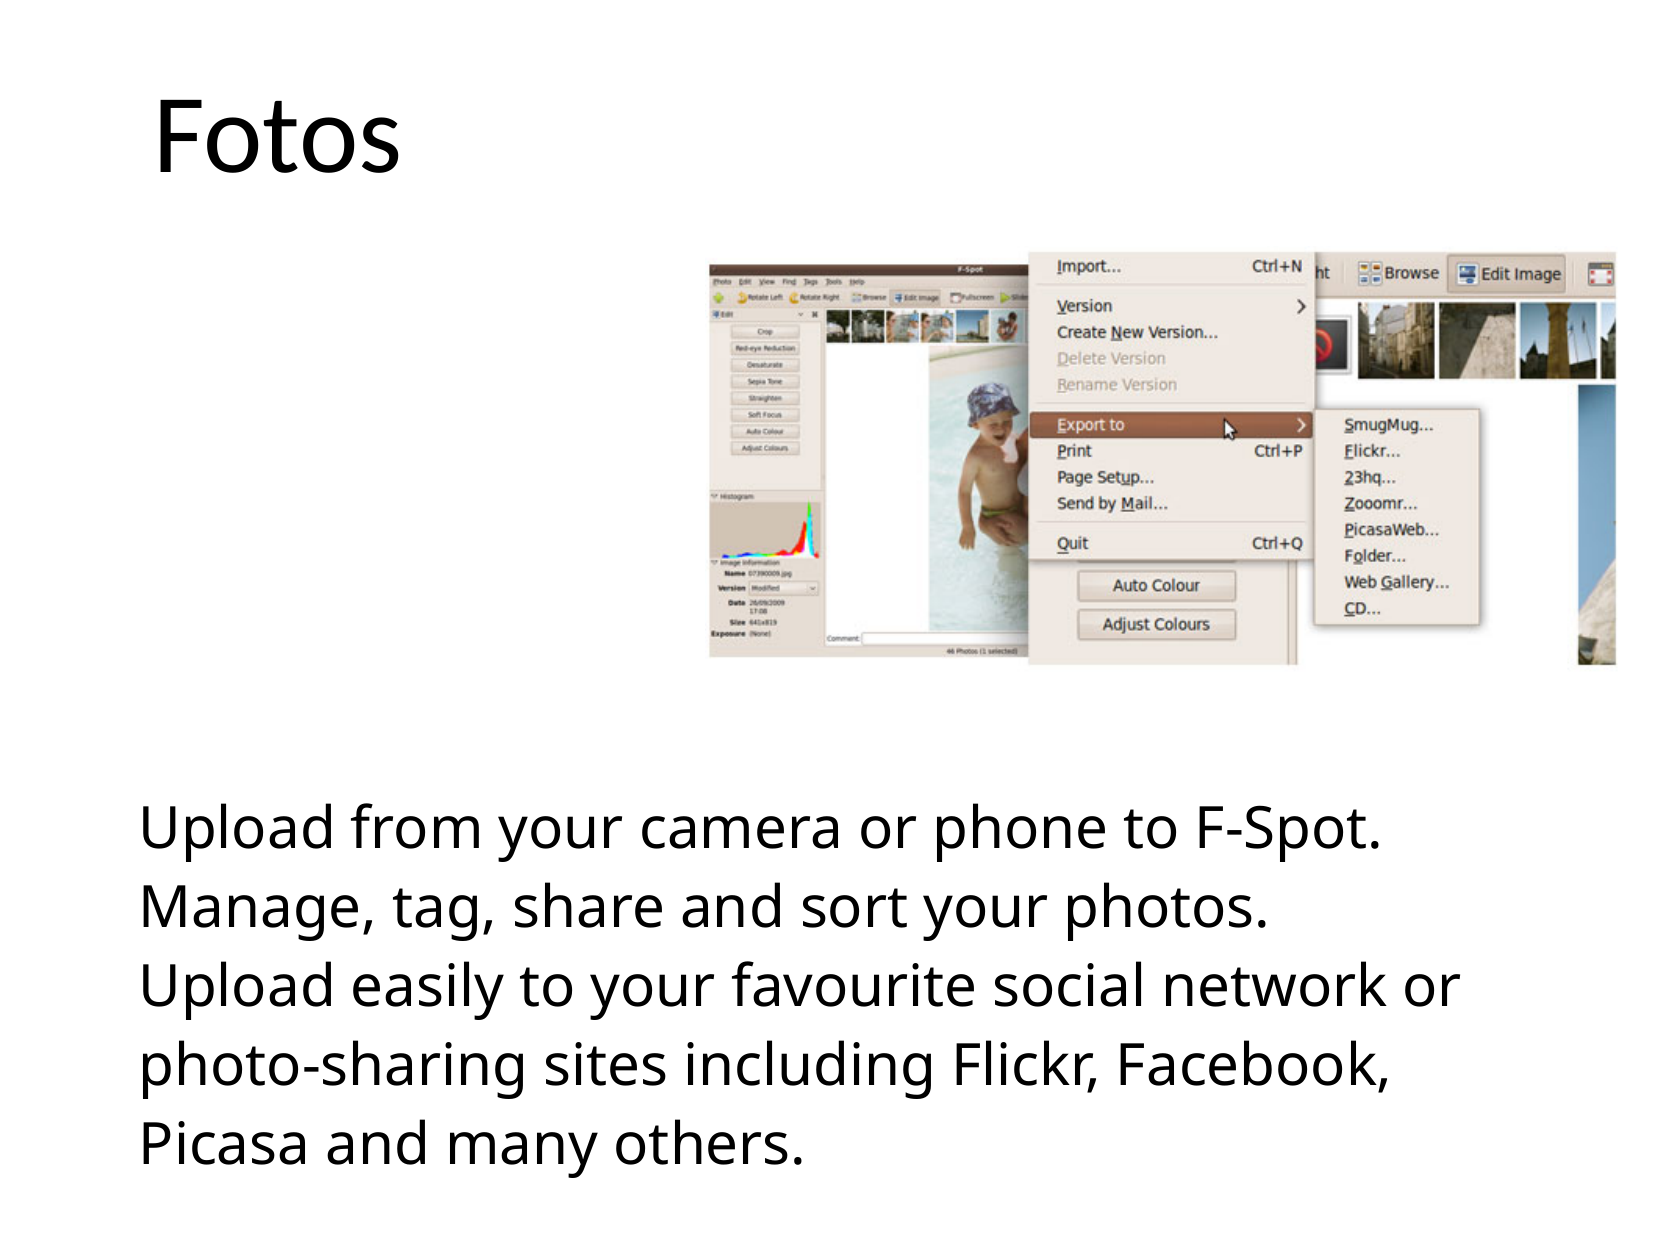

Fotos
Upload from your camera or phone to F-Spot.
Manage, tag, share and sort your photos.
Upload easily to your favourite social network or photo-sharing sites including Flickr, Facebook, Picasa and many others.